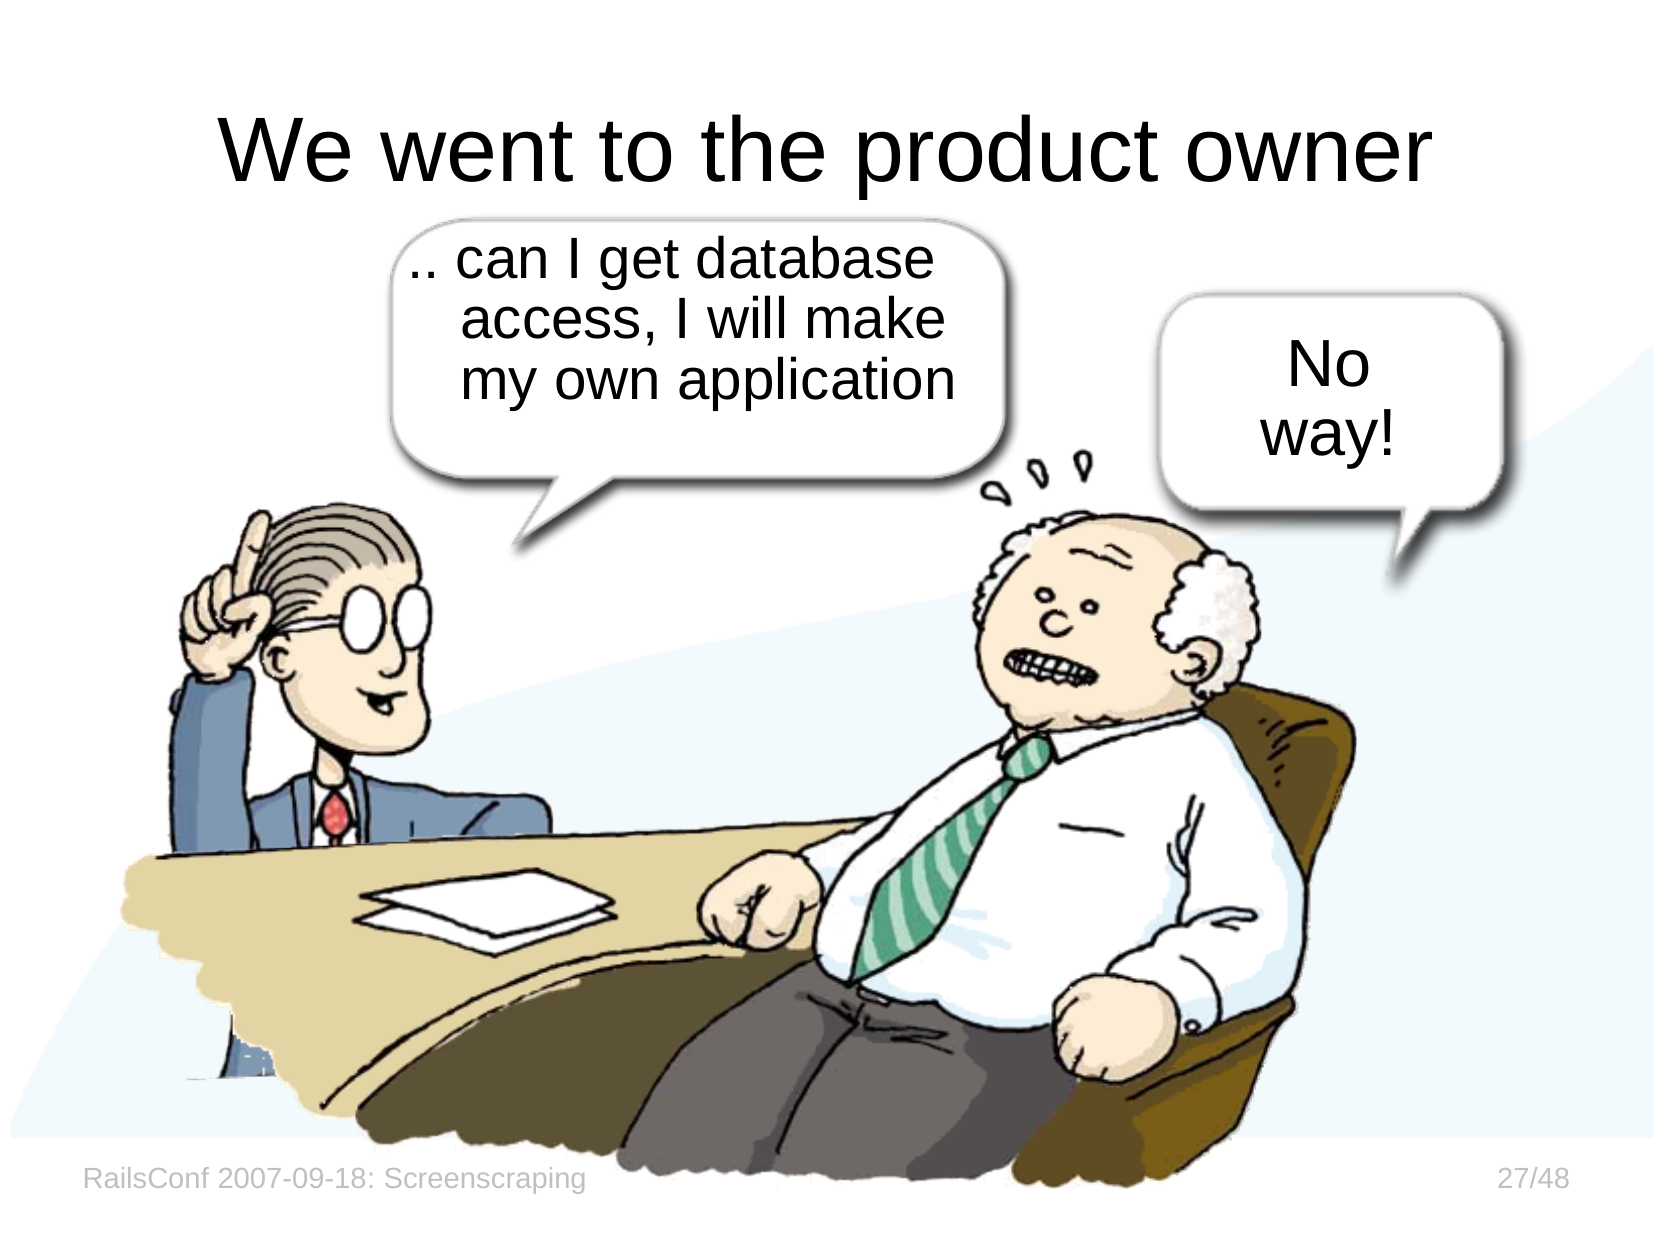

# We went to the product owner
.. can I get database access, I will make my own application
No
way!
2007-09-18
27